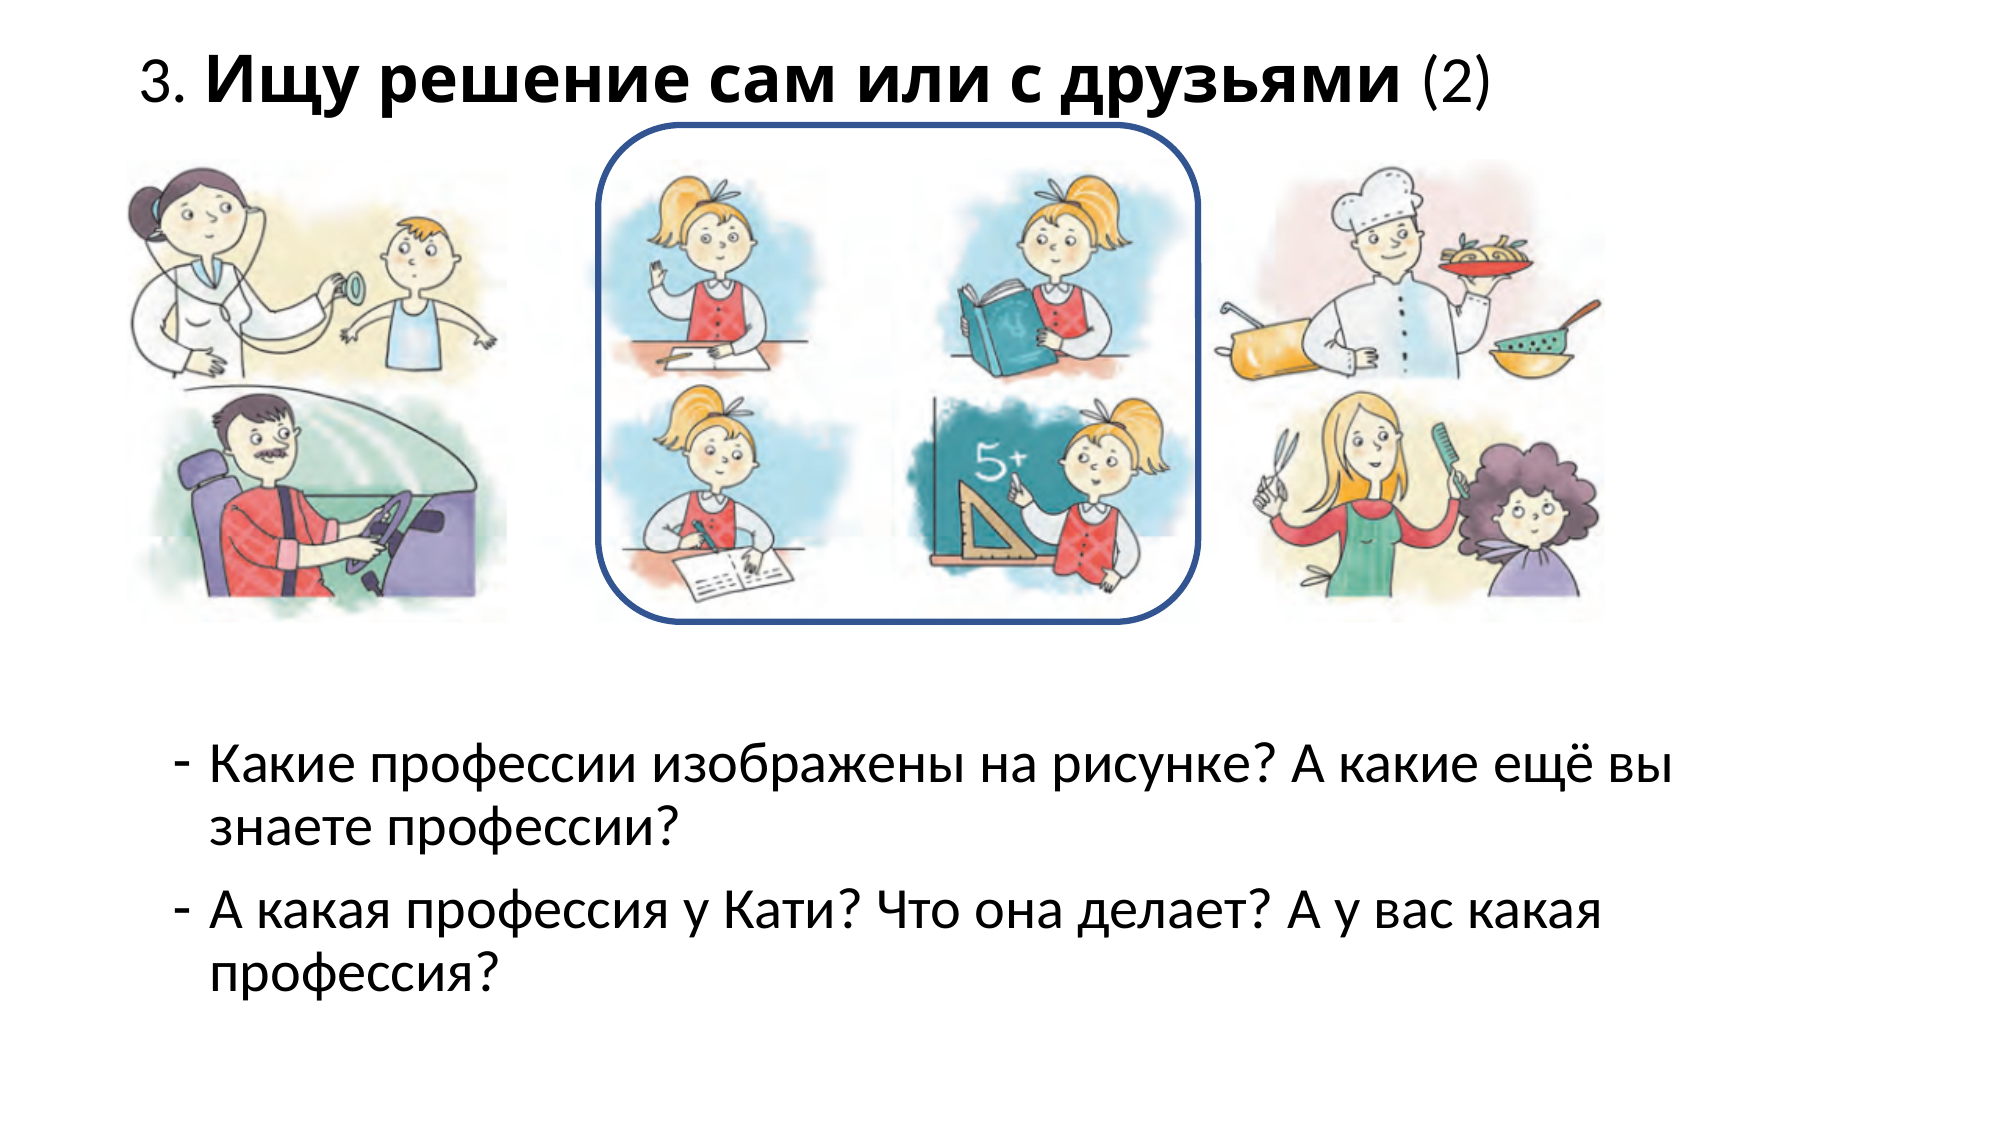

3. Ищу решение сам или с друзьями (2)
# Какие профессии изображены на рисунке? А какие ещё вы знаете профессии?
А какая профессия у Кати? Что она делает? А у вас какая профессия?